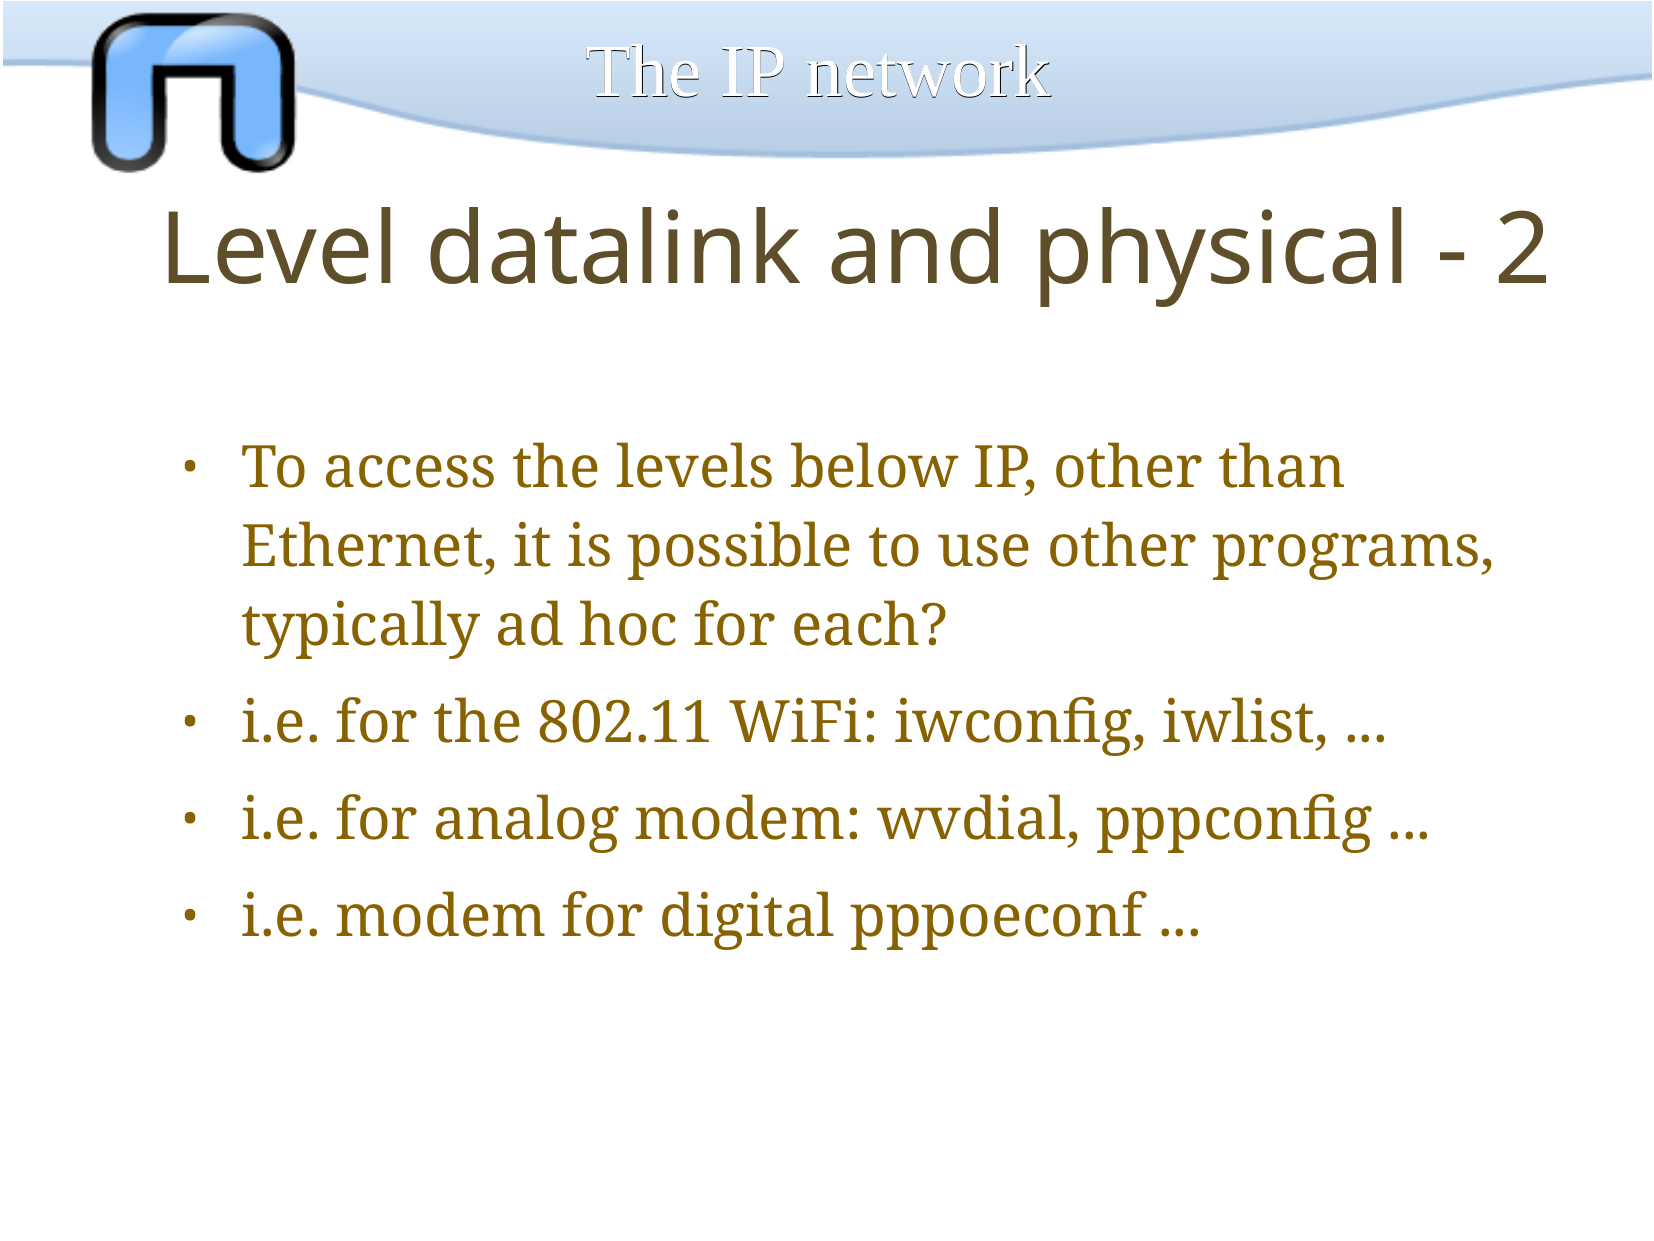

The IP network
Level datalink and physical - 2
# To access the levels below IP, other than Ethernet, it is possible to use other programs, typically ad hoc for each?
i.e. for the 802.11 WiFi: iwconfig, iwlist, ...
i.e. for analog modem: wvdial, pppconfig ...
i.e. modem for digital pppoeconf ...